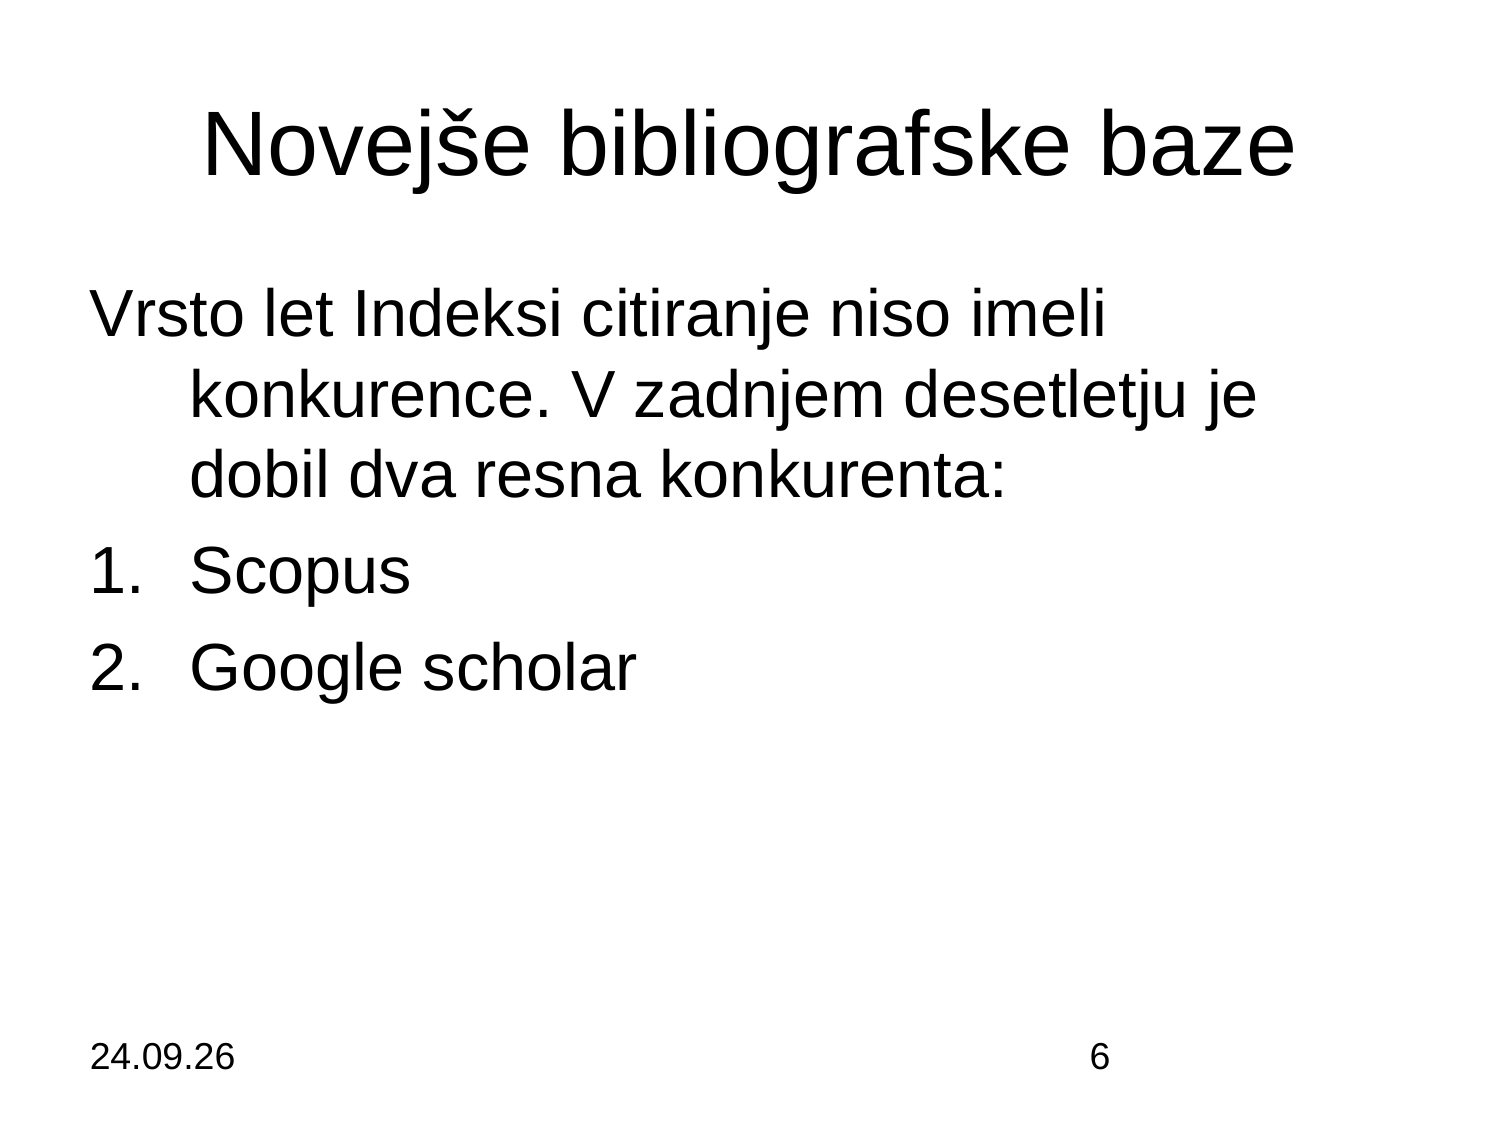

# Novejše bibliografske baze
Vrsto let Indeksi citiranje niso imeli konkurence. V zadnjem desetletju je dobil dva resna konkurenta:
Scopus
Google scholar
6